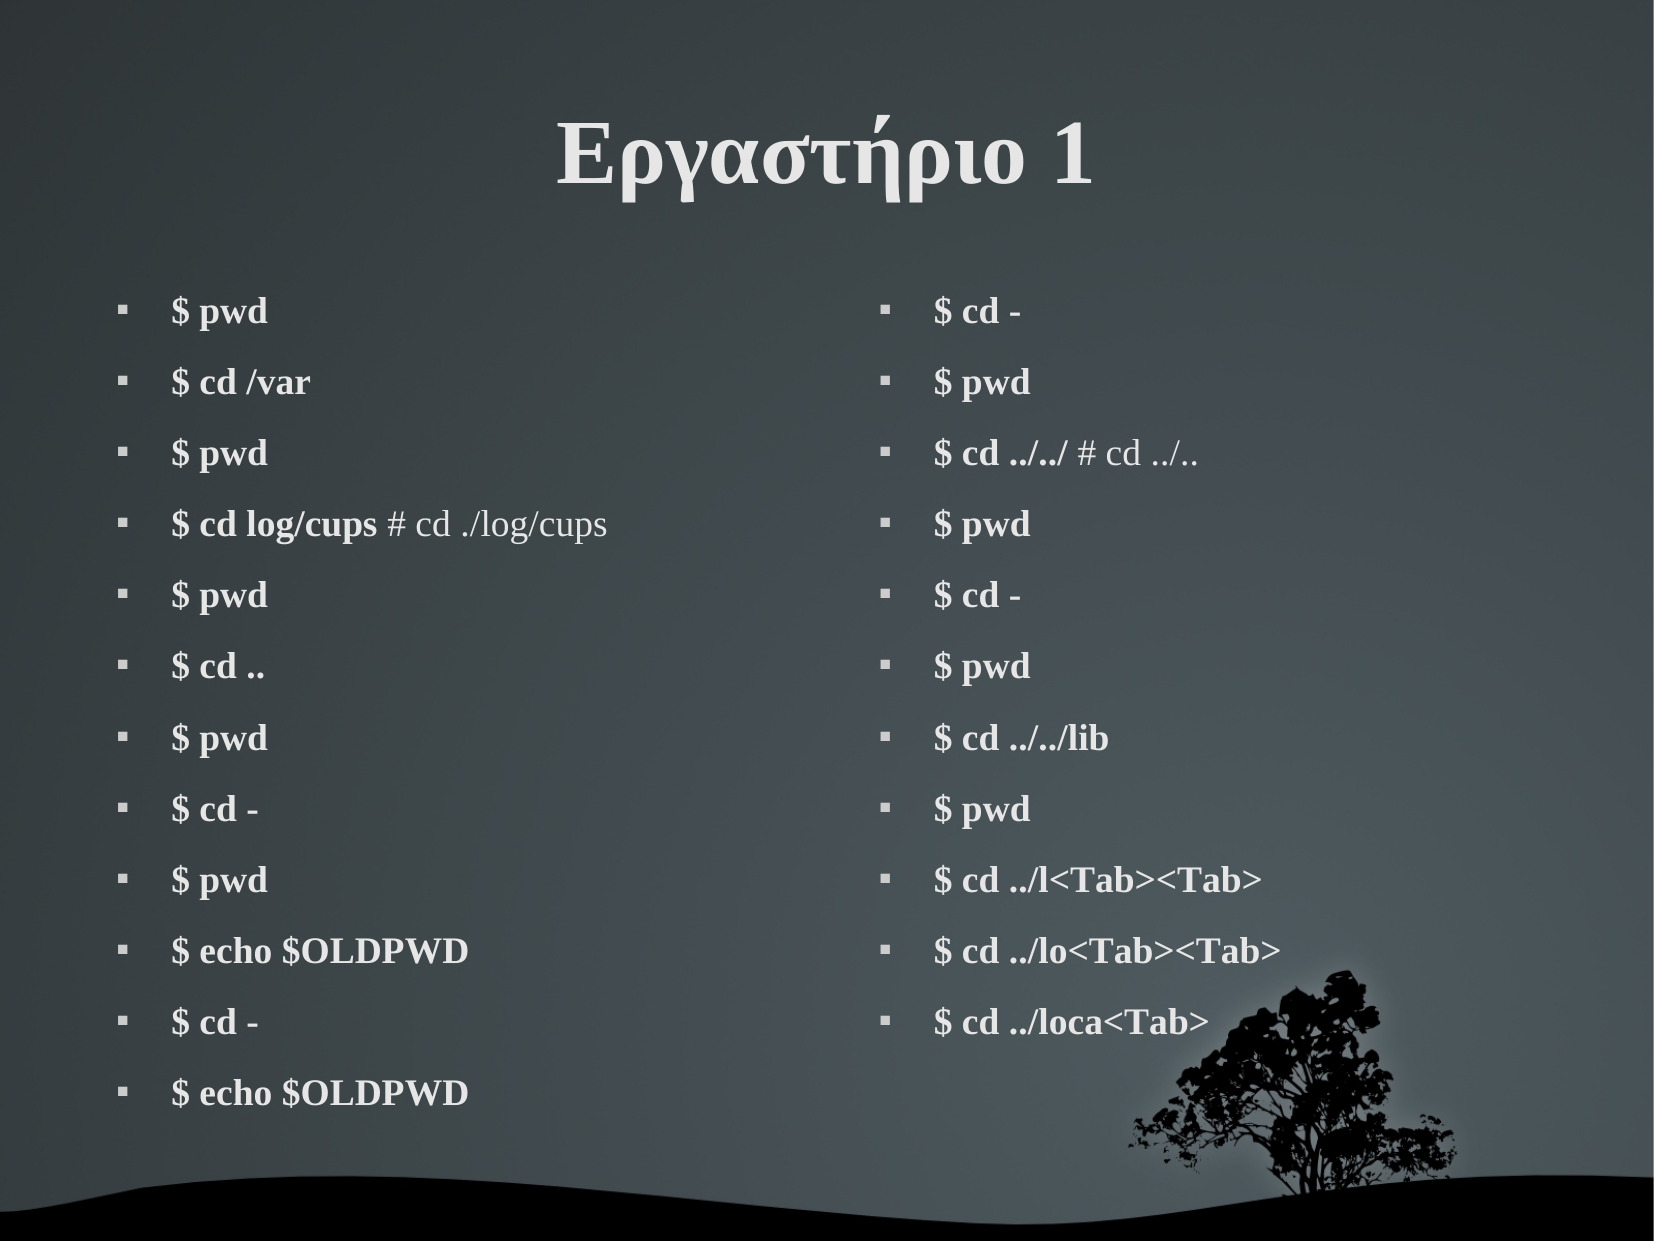

# Εργαστήριο 1
$ pwd
$ cd /var
$ pwd
$ cd log/cups # cd ./log/cups
$ pwd
$ cd ..
$ pwd
$ cd -
$ pwd
$ echo $OLDPWD
$ cd -
$ echo $OLDPWD
$ cd -
$ pwd
$ cd ../../ # cd ../..
$ pwd
$ cd -
$ pwd
$ cd ../../lib
$ pwd
$ cd ../l<Tab><Tab>
$ cd ../lo<Tab><Tab>
$ cd ../loca<Tab>